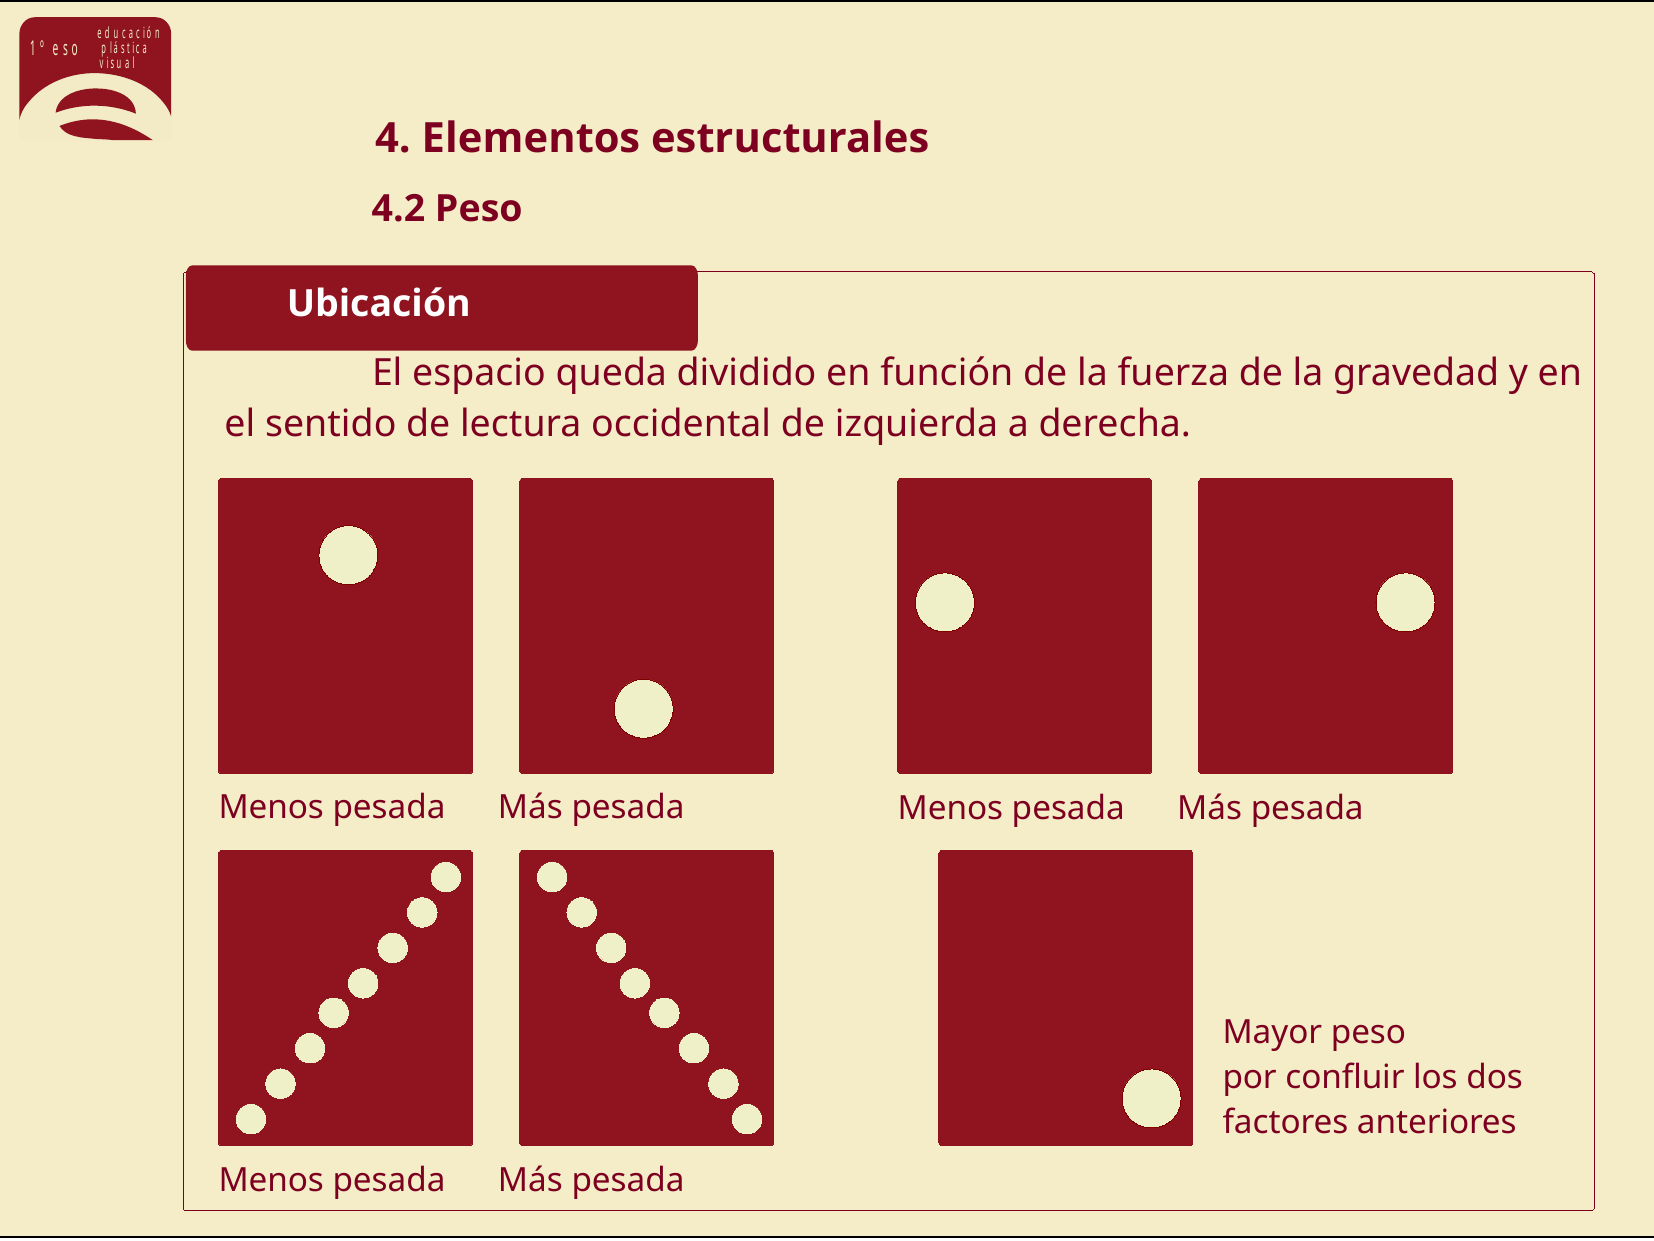

4. Elementos estructurales
	4.2 Peso
 Ubicación
	Ubicación
#
		El espacio queda dividido en función de la fuerza de la gravedad y en el sentido de lectura occidental de izquierda a derecha.
Menos pesada Más pesada
Menos pesada Más pesada
Mayor peso
por confluir los dos
factores anteriores
Menos pesada Más pesada